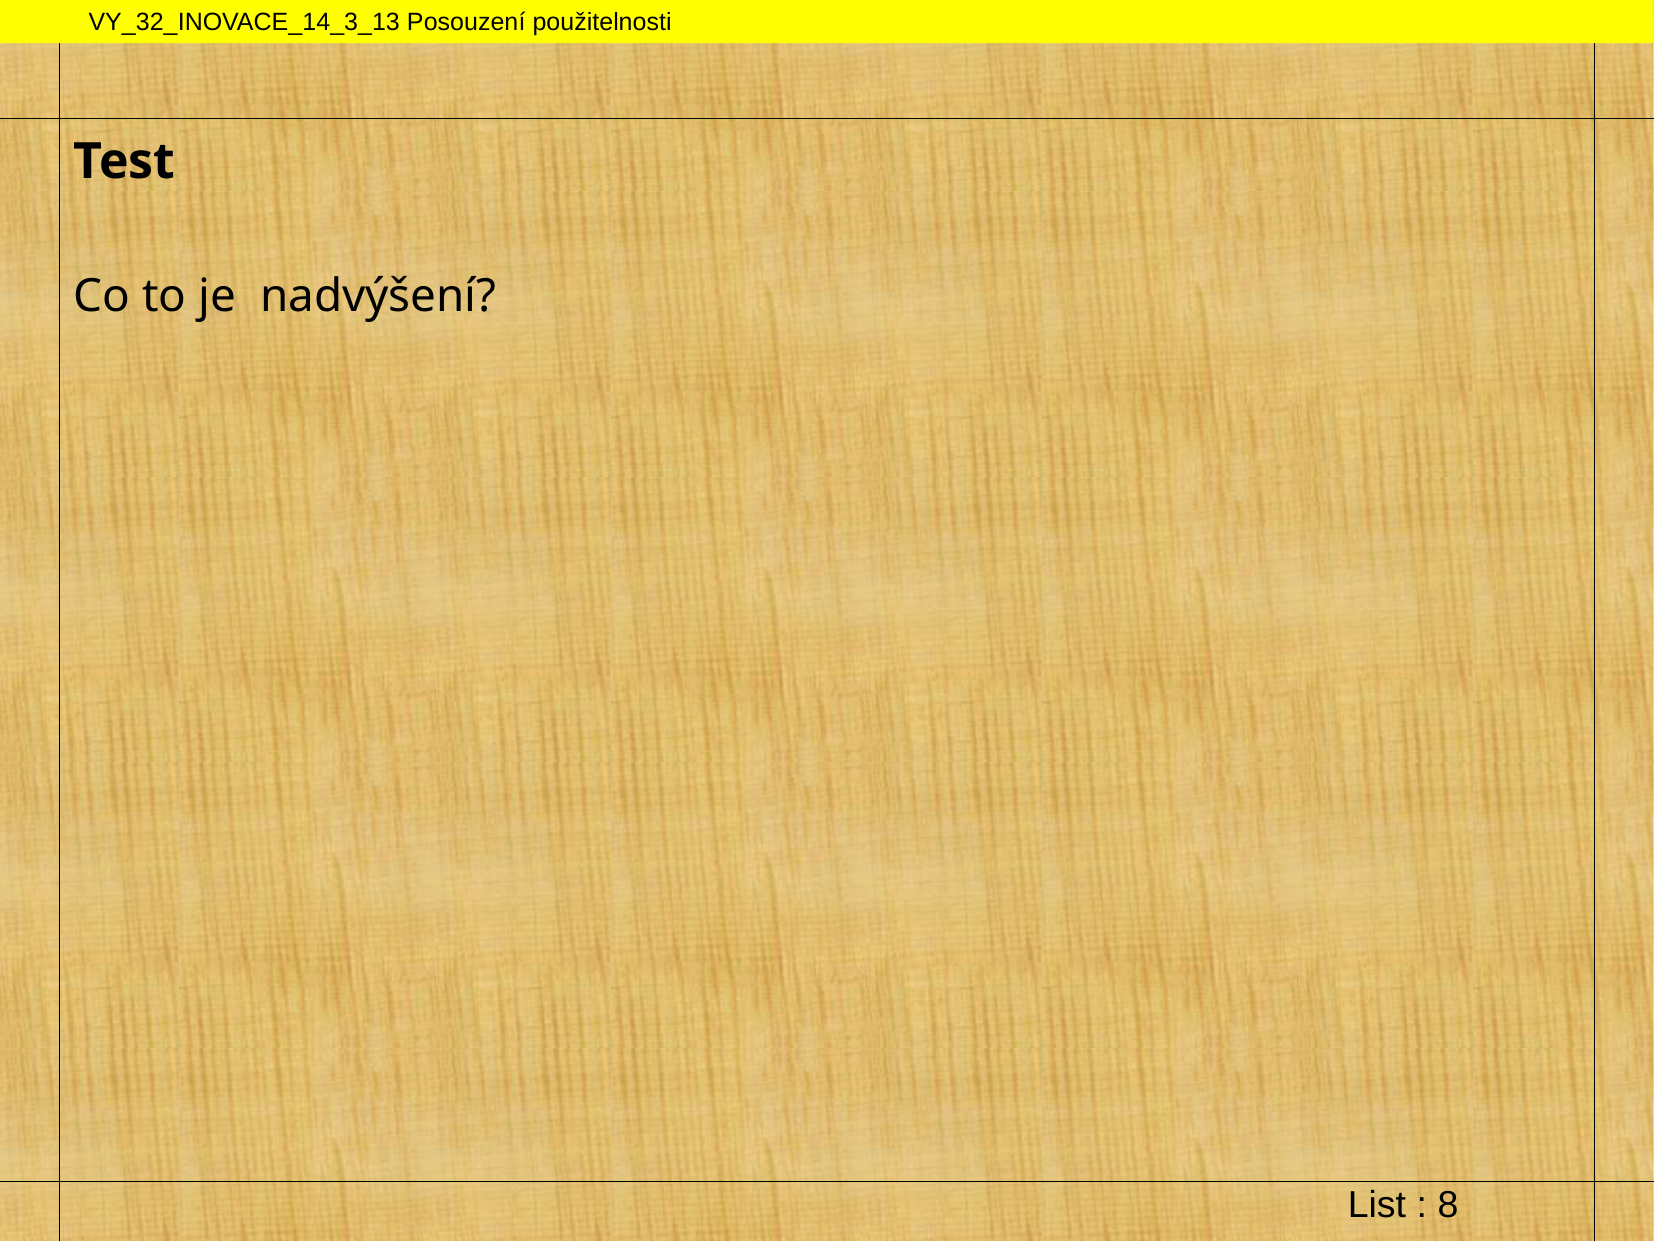

VY_32_INOVACE_14_3_13 Posouzení použitelnosti
Test
Co to je nadvýšení?
List :